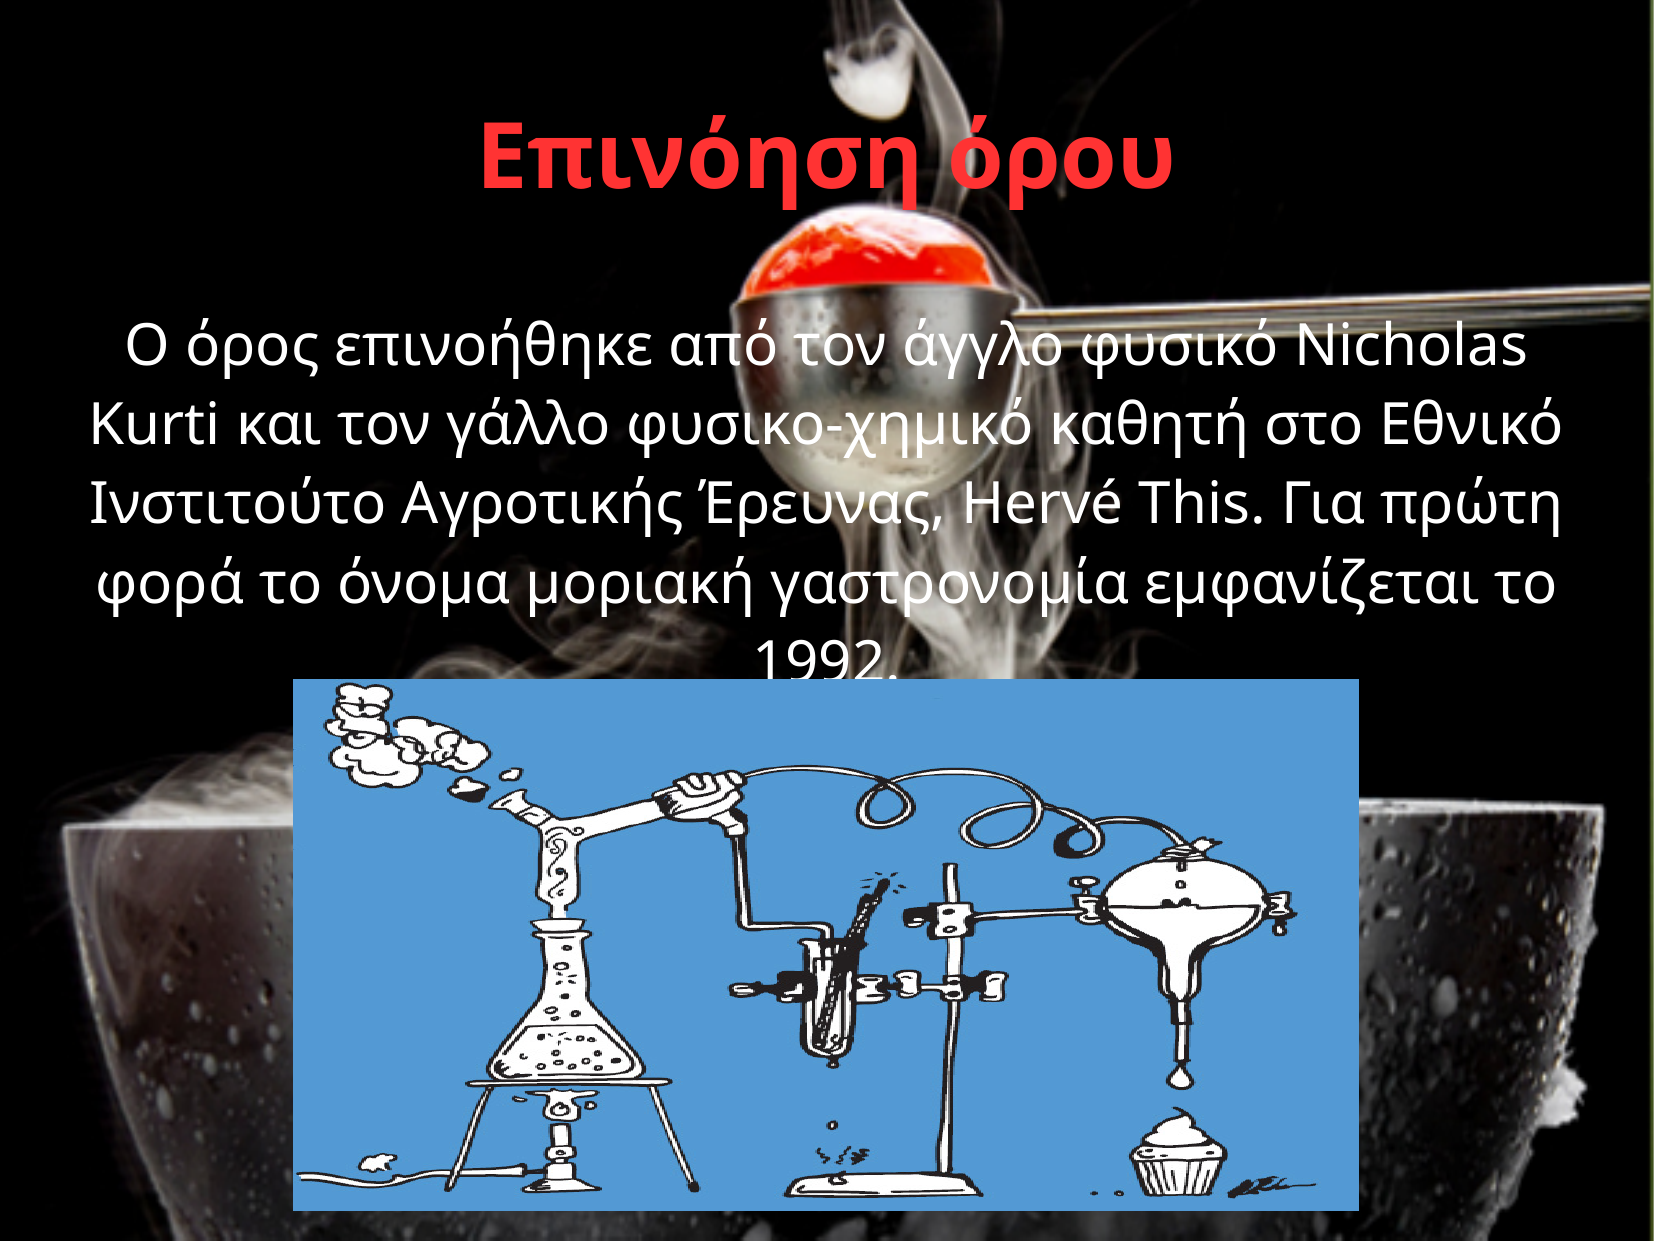

# Επινόηση όρου
Ο όρος επινοήθηκε από τον άγγλο φυσικό Nicholas Kurti και τον γάλλο φυσικο-χημικό καθητή στο Εθνικό Ινστιτούτο Αγροτικής Έρευνας, Hervé This. Για πρώτη φορά το όνομα μοριακή γαστρονομία εμφανίζεται το 1992.